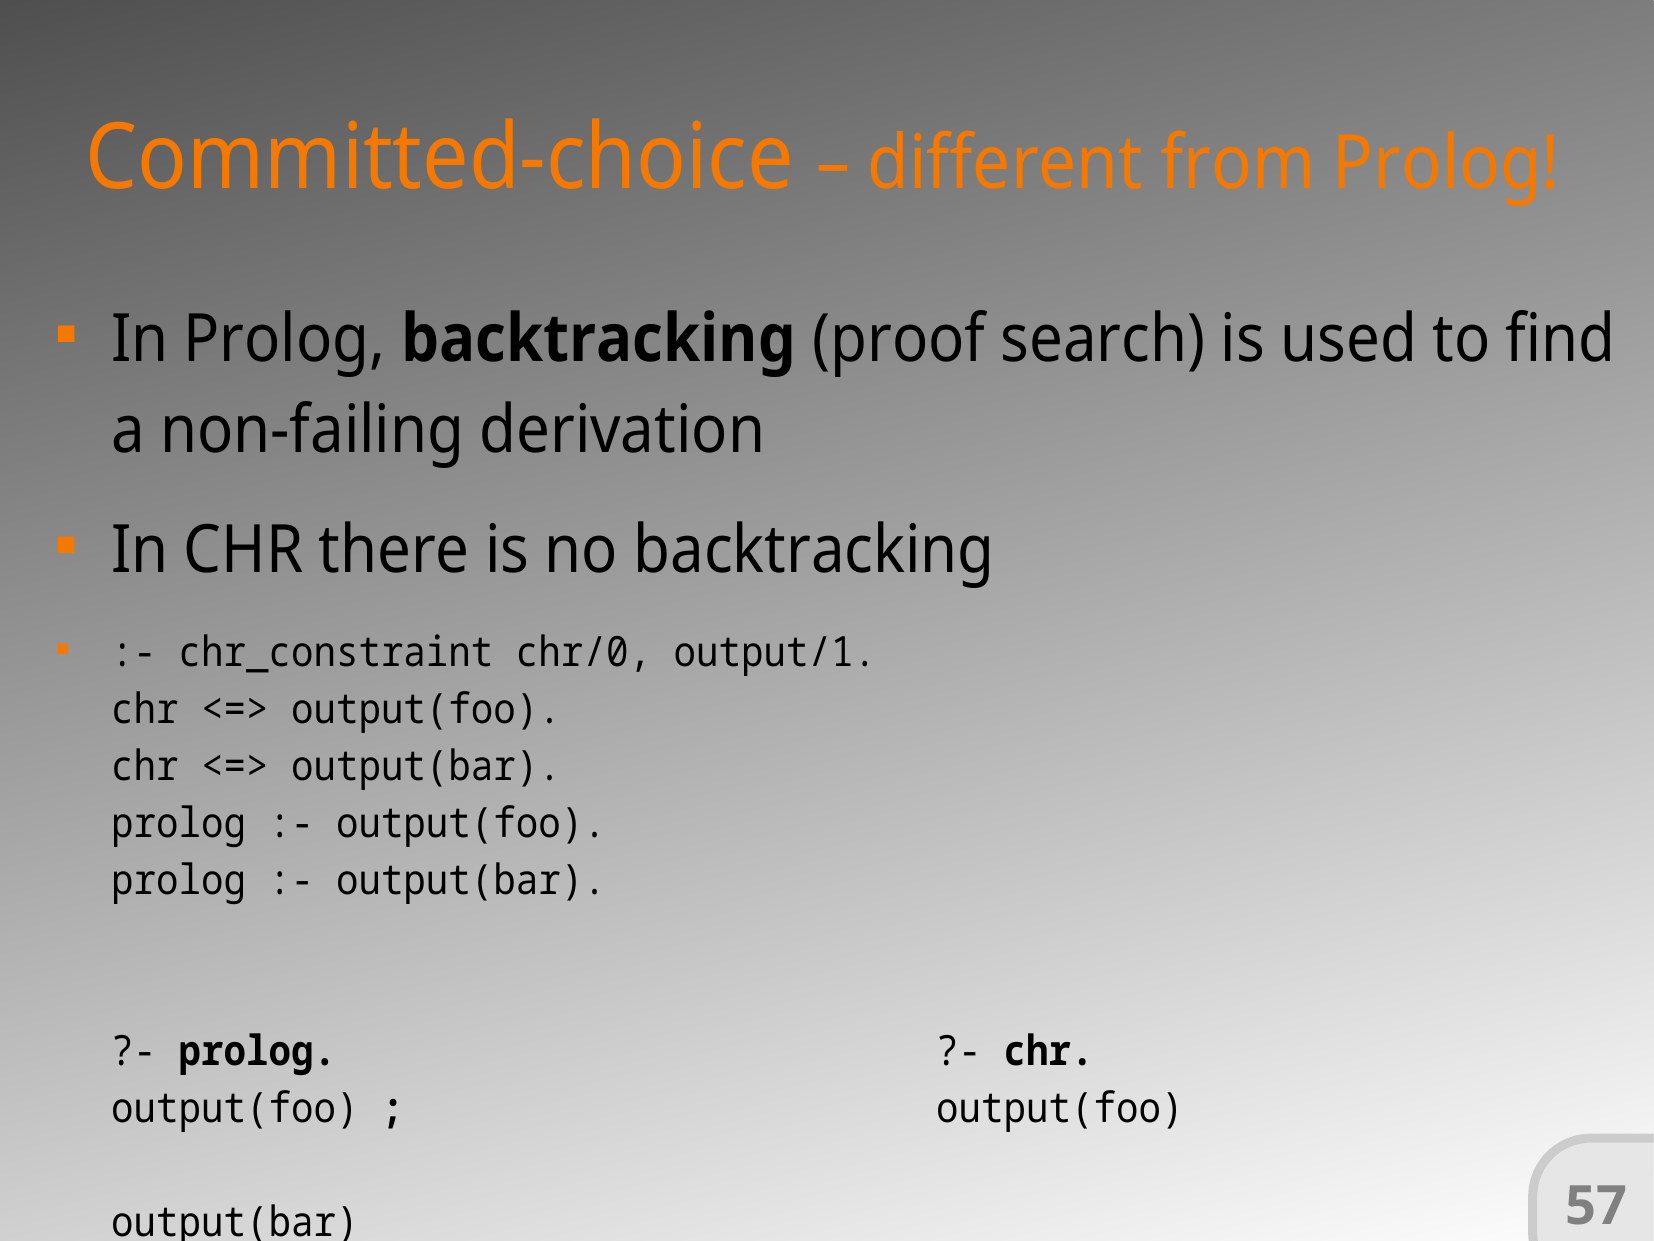

# Committed-choice – different from Prolog!
In Prolog, backtracking (proof search) is used to find a non-failing derivation
In CHR there is no backtracking
:- chr_constraint chr/0, output/1.
chr <=> output(foo).
chr <=> output(bar).
prolog :- output(foo).
prolog :- output(bar).
?- prolog.								?- chr.
output(foo) ;								output(foo)
output(bar)
57